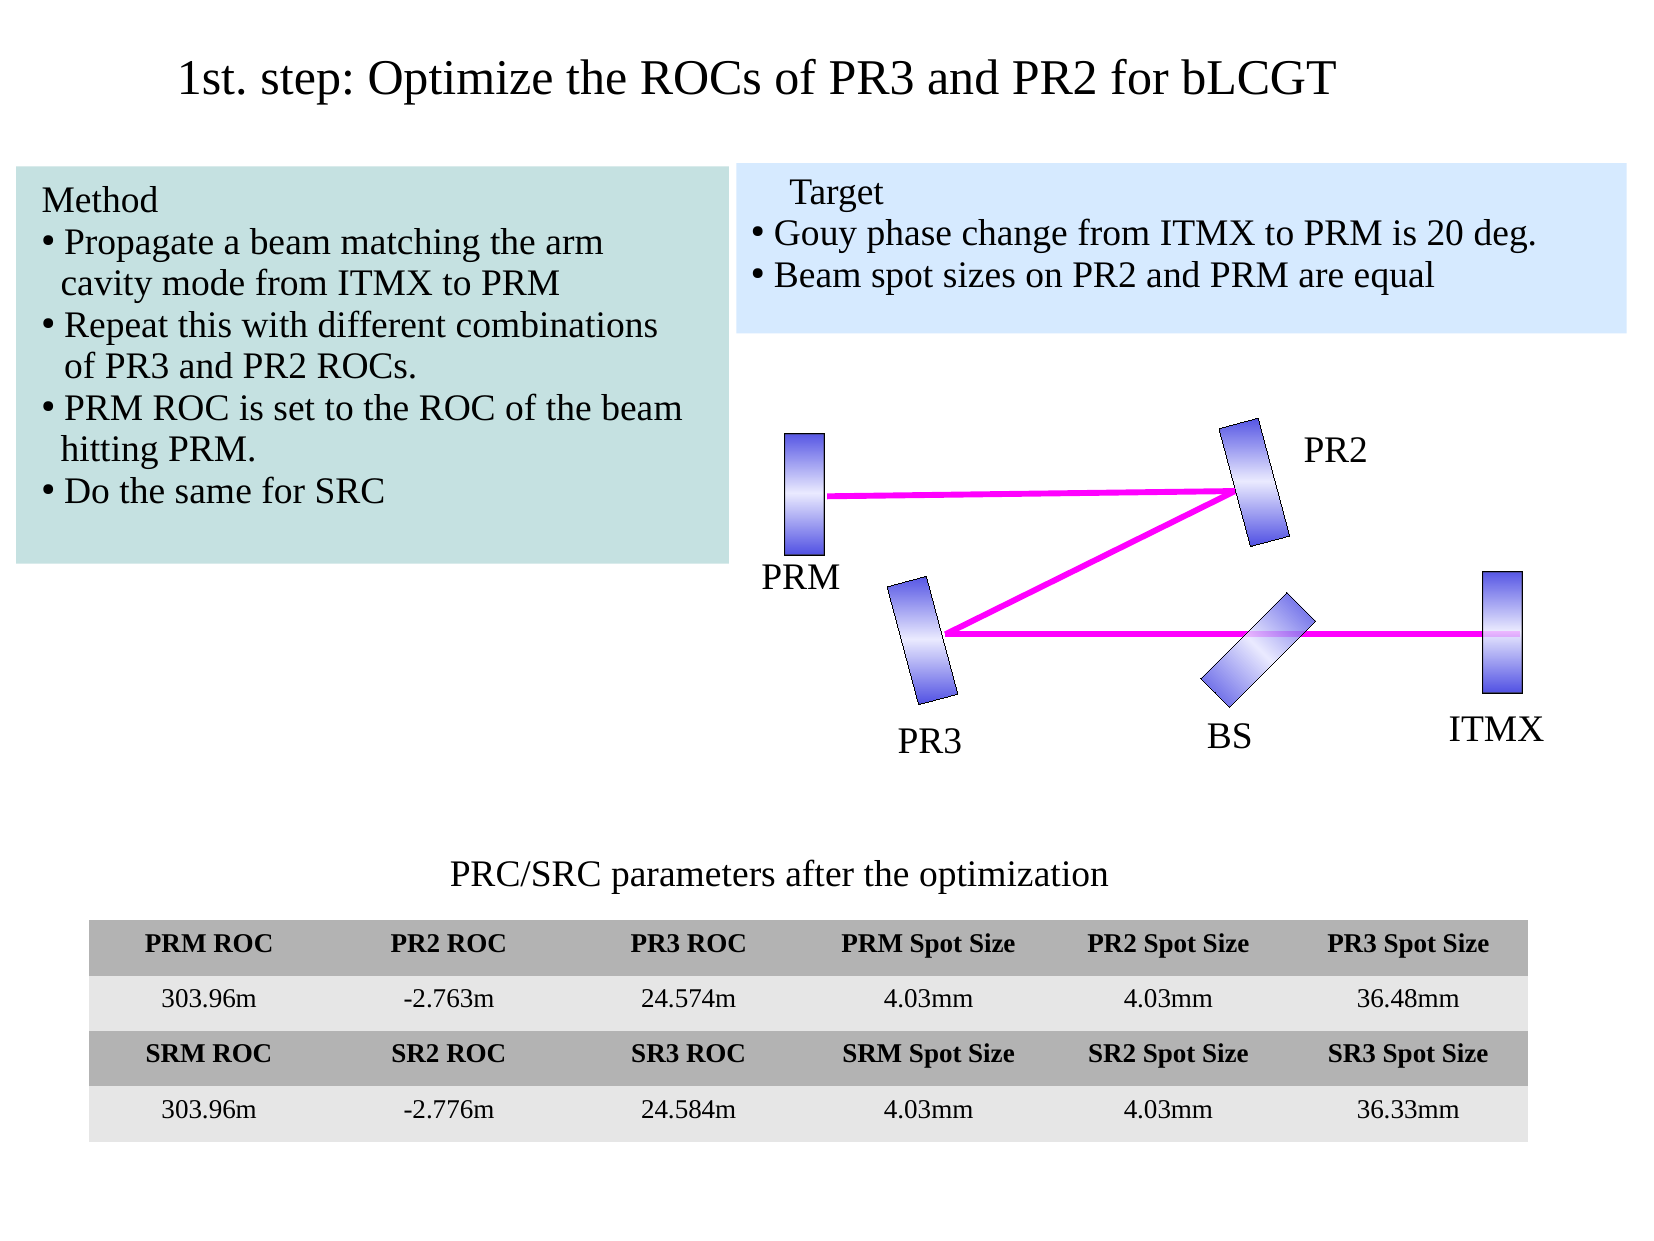

1st. step: Optimize the ROCs of PR3 and PR2 for bLCGT
 Target
 Gouy phase change from ITMX to PRM is 20 deg.
 Beam spot sizes on PR2 and PRM are equal
Method
 Propagate a beam matching the arm
 cavity mode from ITMX to PRM
 Repeat this with different combinations
 of PR3 and PR2 ROCs.
 PRM ROC is set to the ROC of the beam
 hitting PRM.
 Do the same for SRC
PR2
PRM
ITMX
BS
PR3
PRC/SRC parameters after the optimization
| PRM ROC | PR2 ROC | PR3 ROC | PRM Spot Size | PR2 Spot Size | PR3 Spot Size |
| --- | --- | --- | --- | --- | --- |
| 303.96m | -2.763m | 24.574m | 4.03mm | 4.03mm | 36.48mm |
| SRM ROC | SR2 ROC | SR3 ROC | SRM Spot Size | SR2 Spot Size | SR3 Spot Size |
| 303.96m | -2.776m | 24.584m | 4.03mm | 4.03mm | 36.33mm |